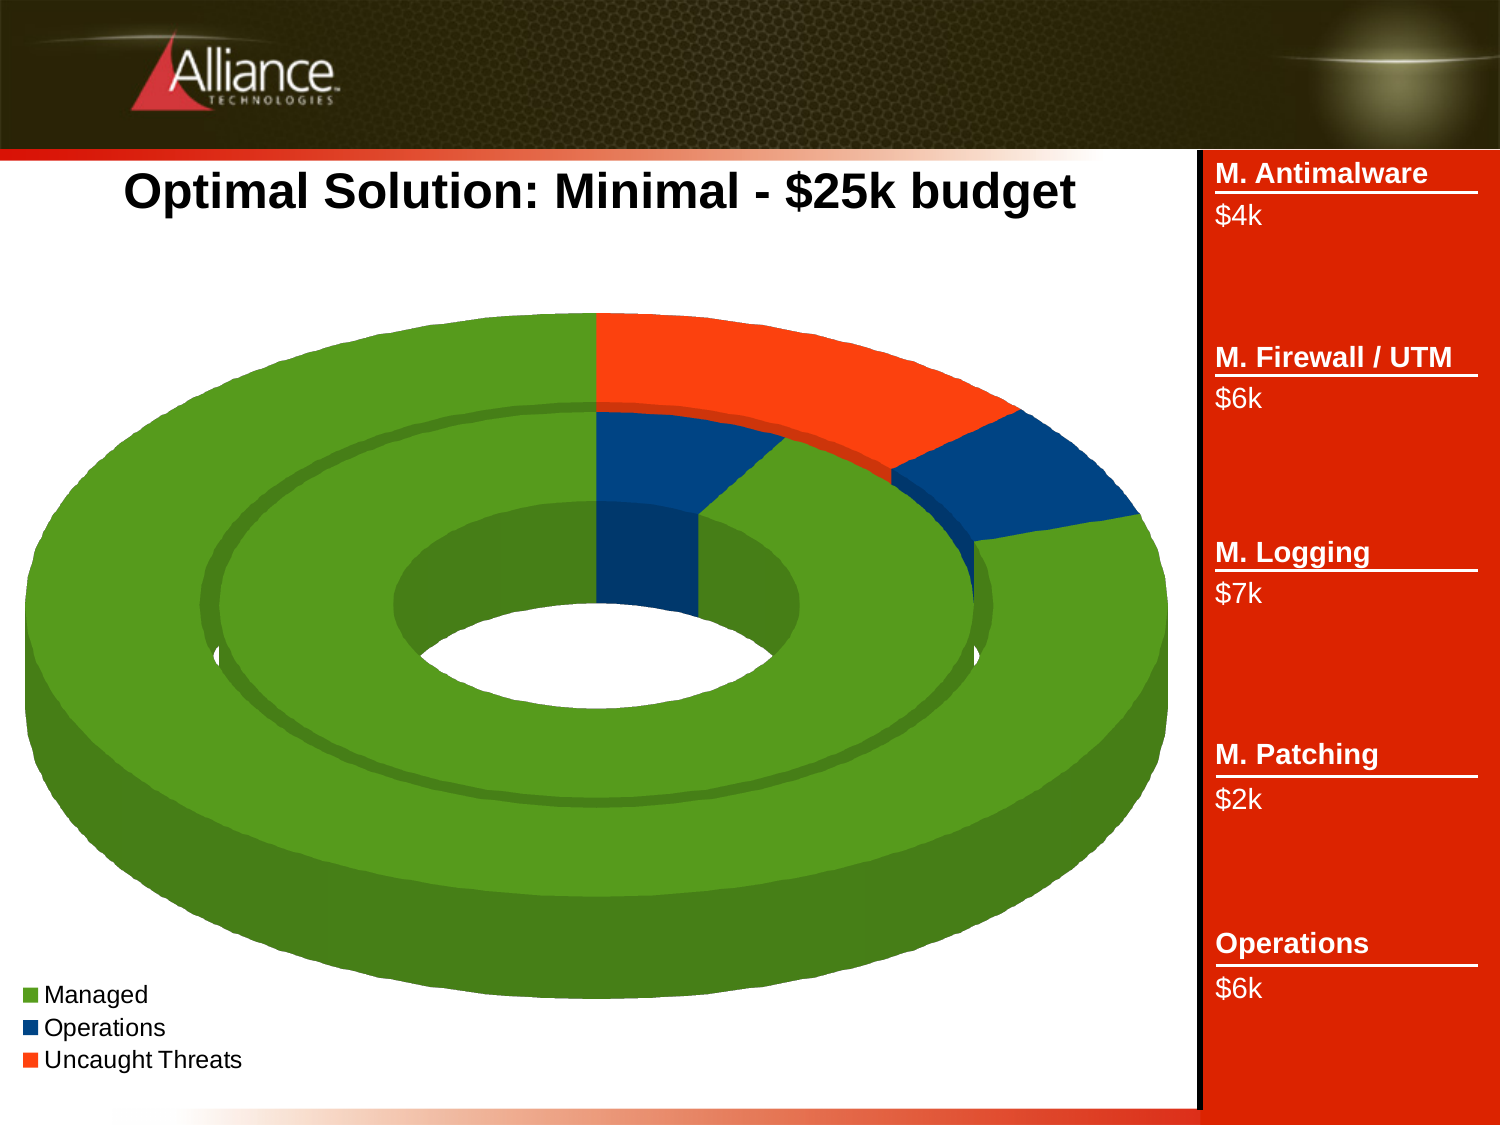

M. Antimalware
Optimal Solution: Minimal - $25k budget
$4k
### Chart
| Category | Column C | Column B |
|---|---|---|
| Managed | 12.0 | 11.0 |
| Operations | 1.0 | 1.0 |
| Uncaught Threats | 2.0 | None |M. Firewall / UTM
$6k
M. Logging
$7k
M. Patching
$2k
Operations
$6k